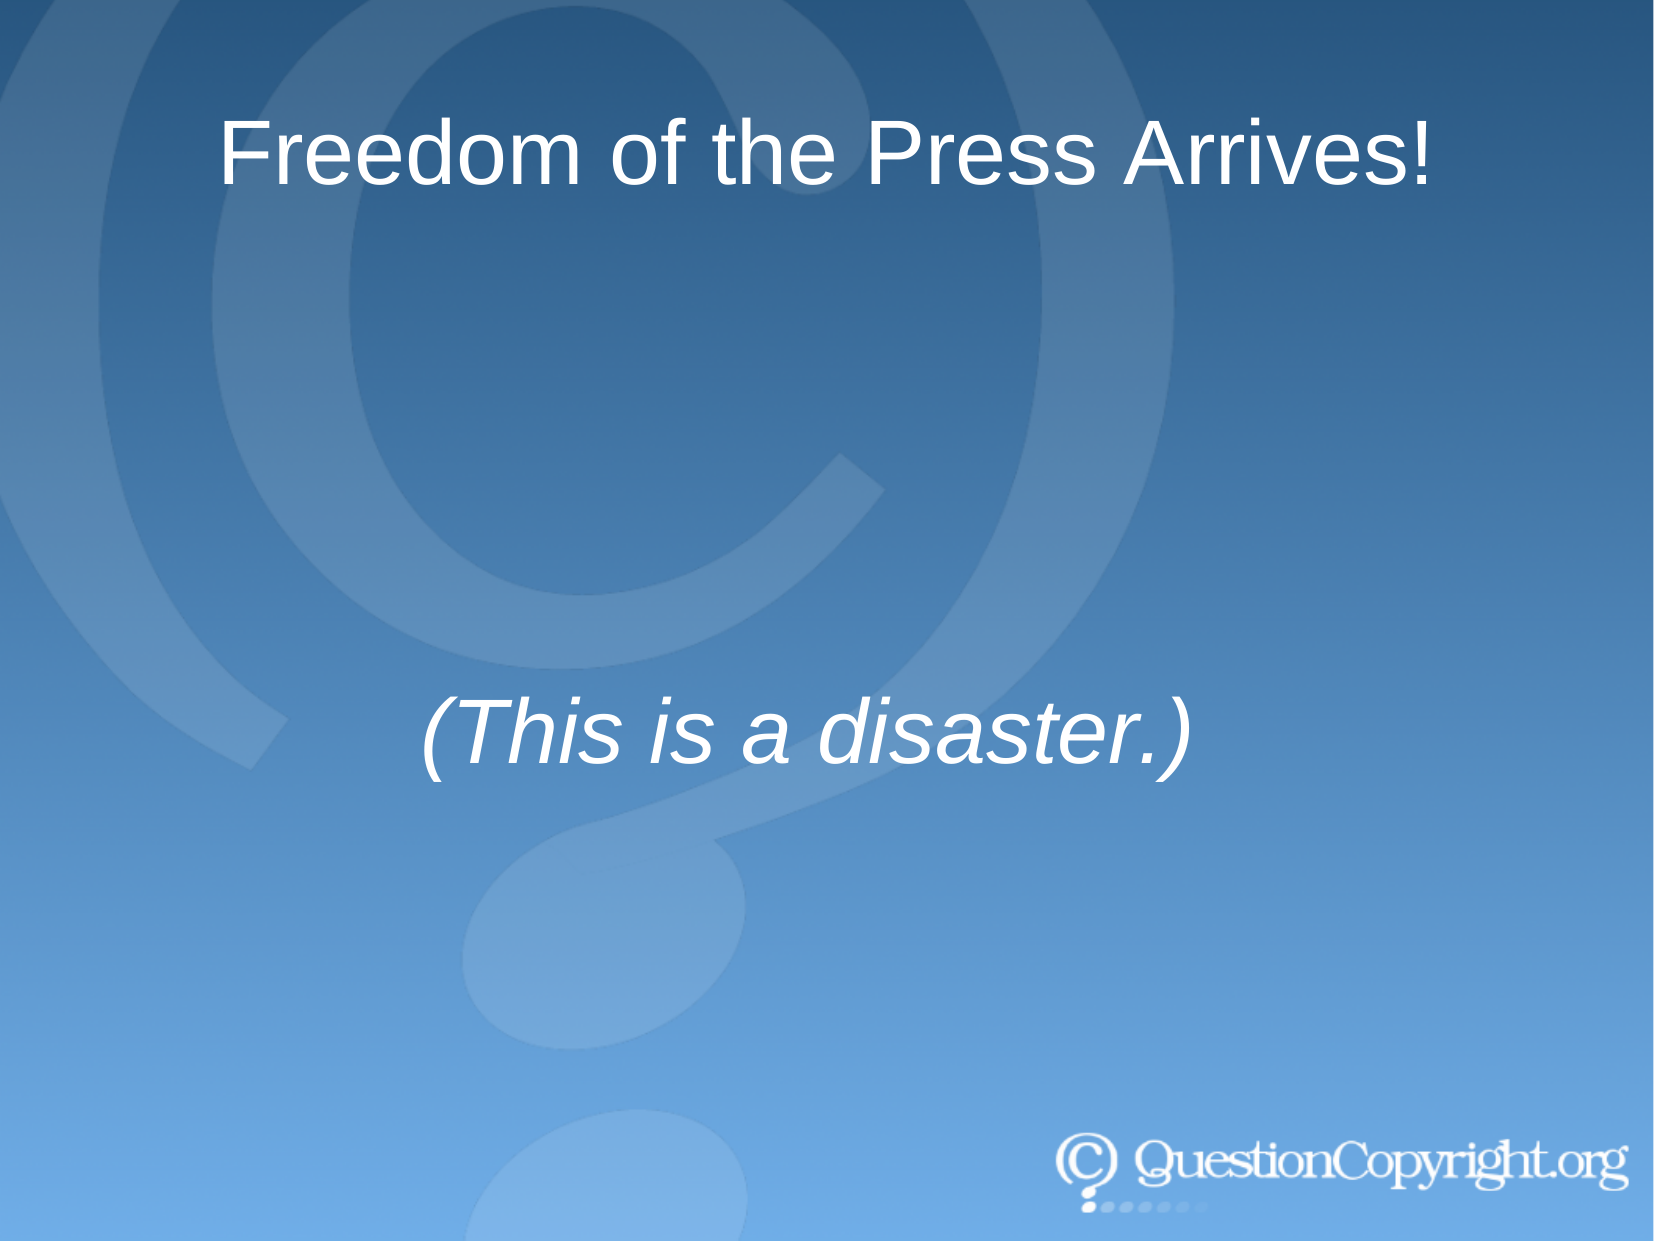

# Freedom of the Press Arrives!
(This is a disaster.)